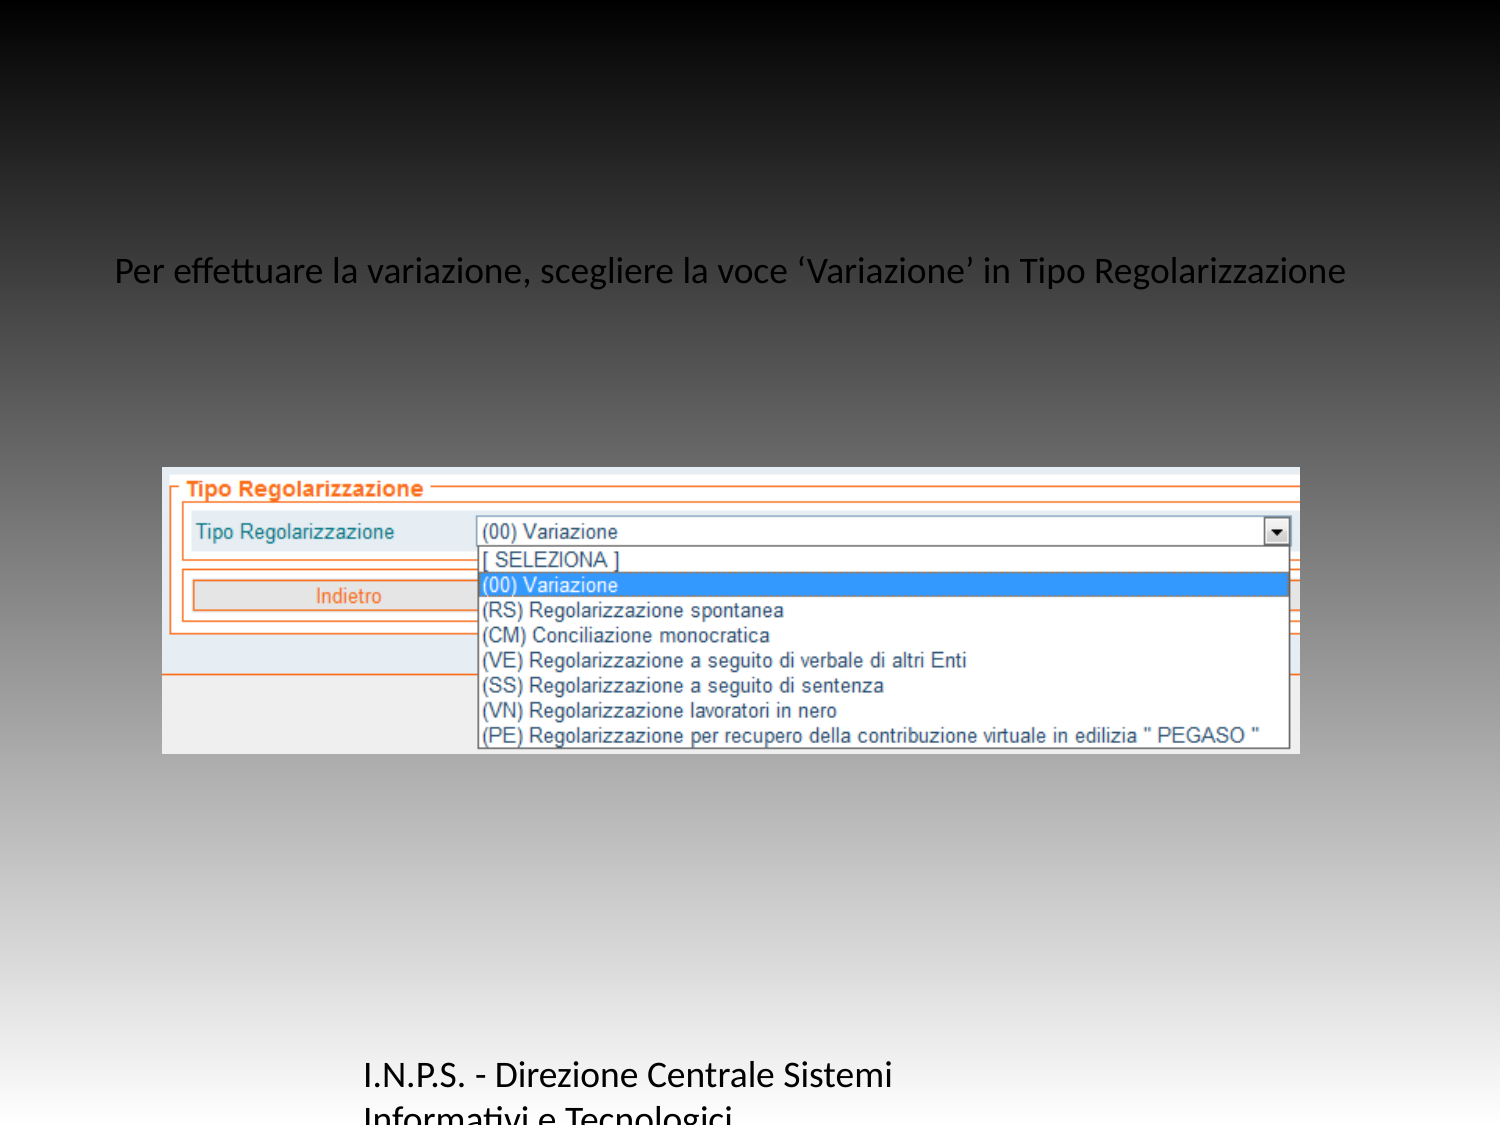

Per effettuare la variazione, scegliere la voce ‘Variazione’ in Tipo Regolarizzazione
I.N.P.S. - Direzione Centrale Sistemi Informativi e Tecnologici